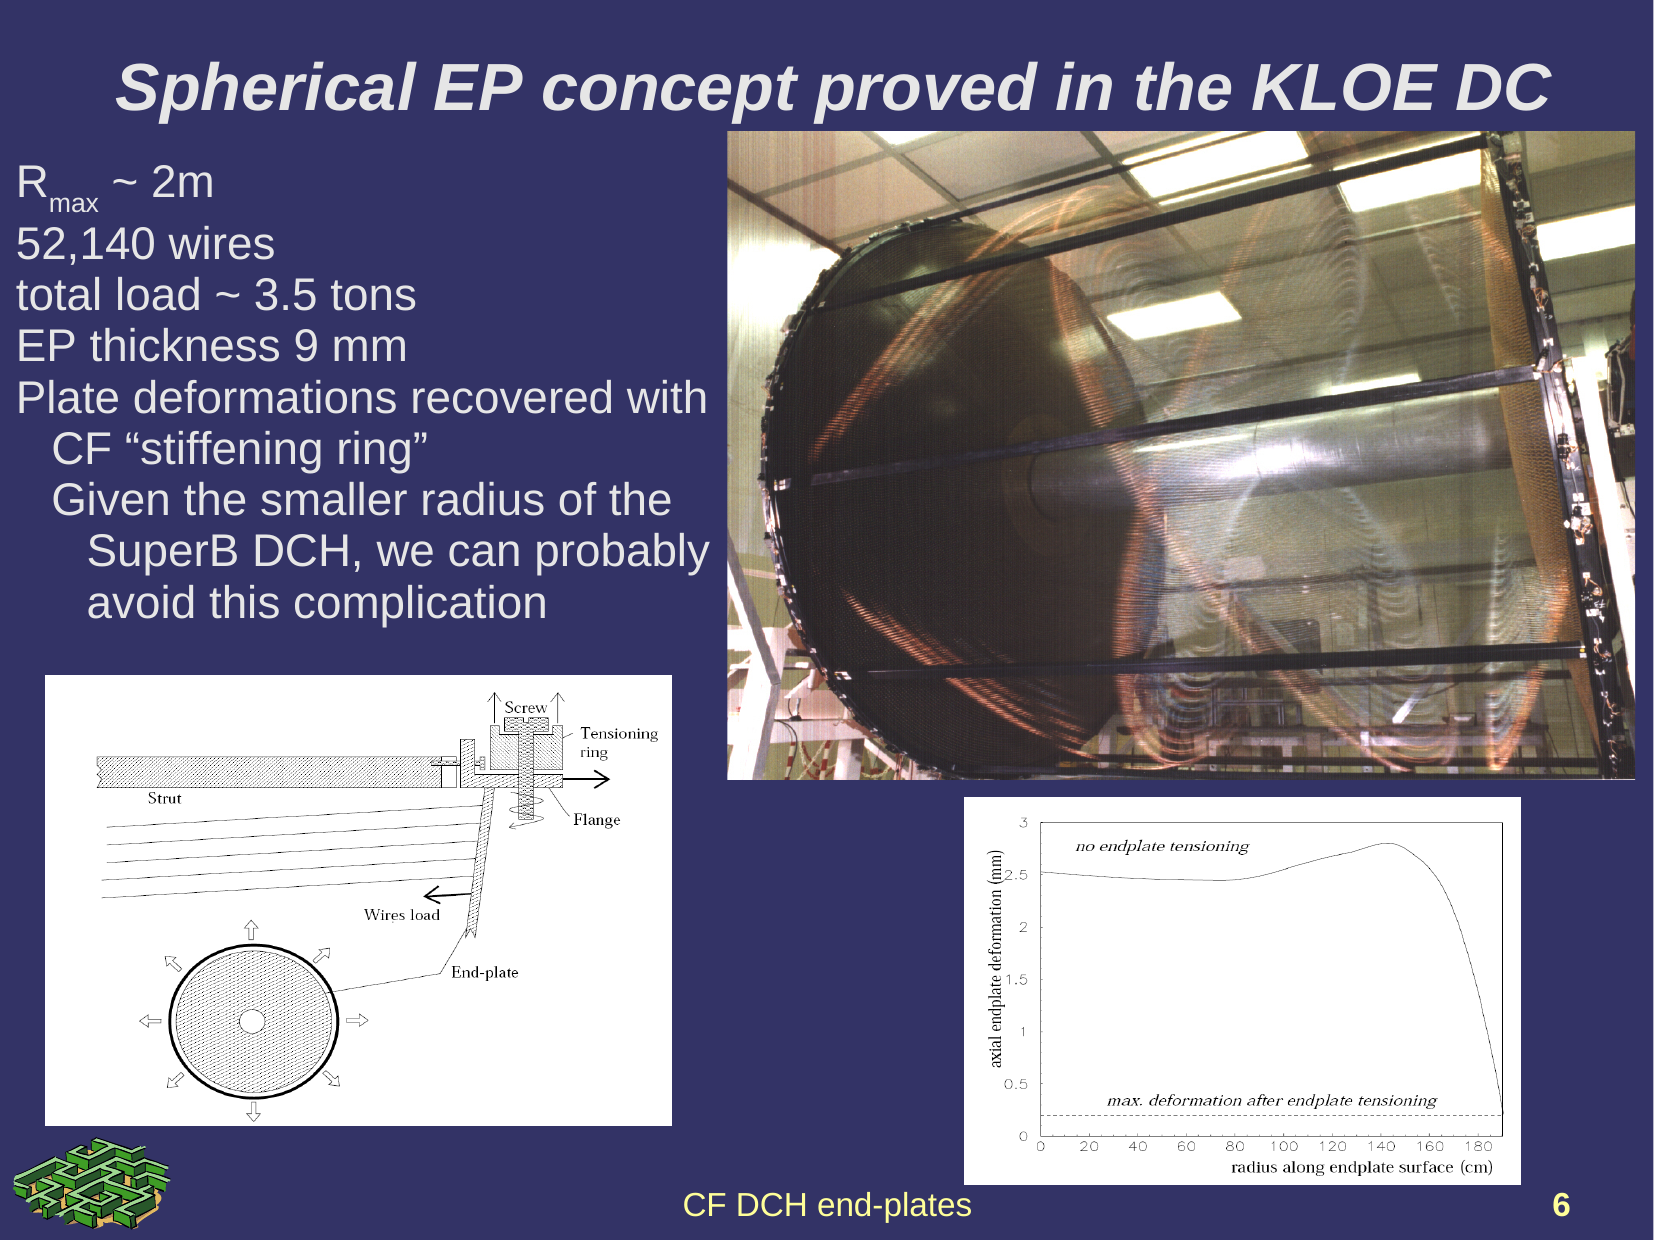

# Spherical EP concept proved in the KLOE DC
Rmax ~ 2m
52,140 wires
total load ~ 3.5 tons
EP thickness 9 mm
Plate deformations recovered with CF “stiffening ring”
Given the smaller radius of the SuperB DCH, we can probably avoid this complication
CF DCH end-plates
6